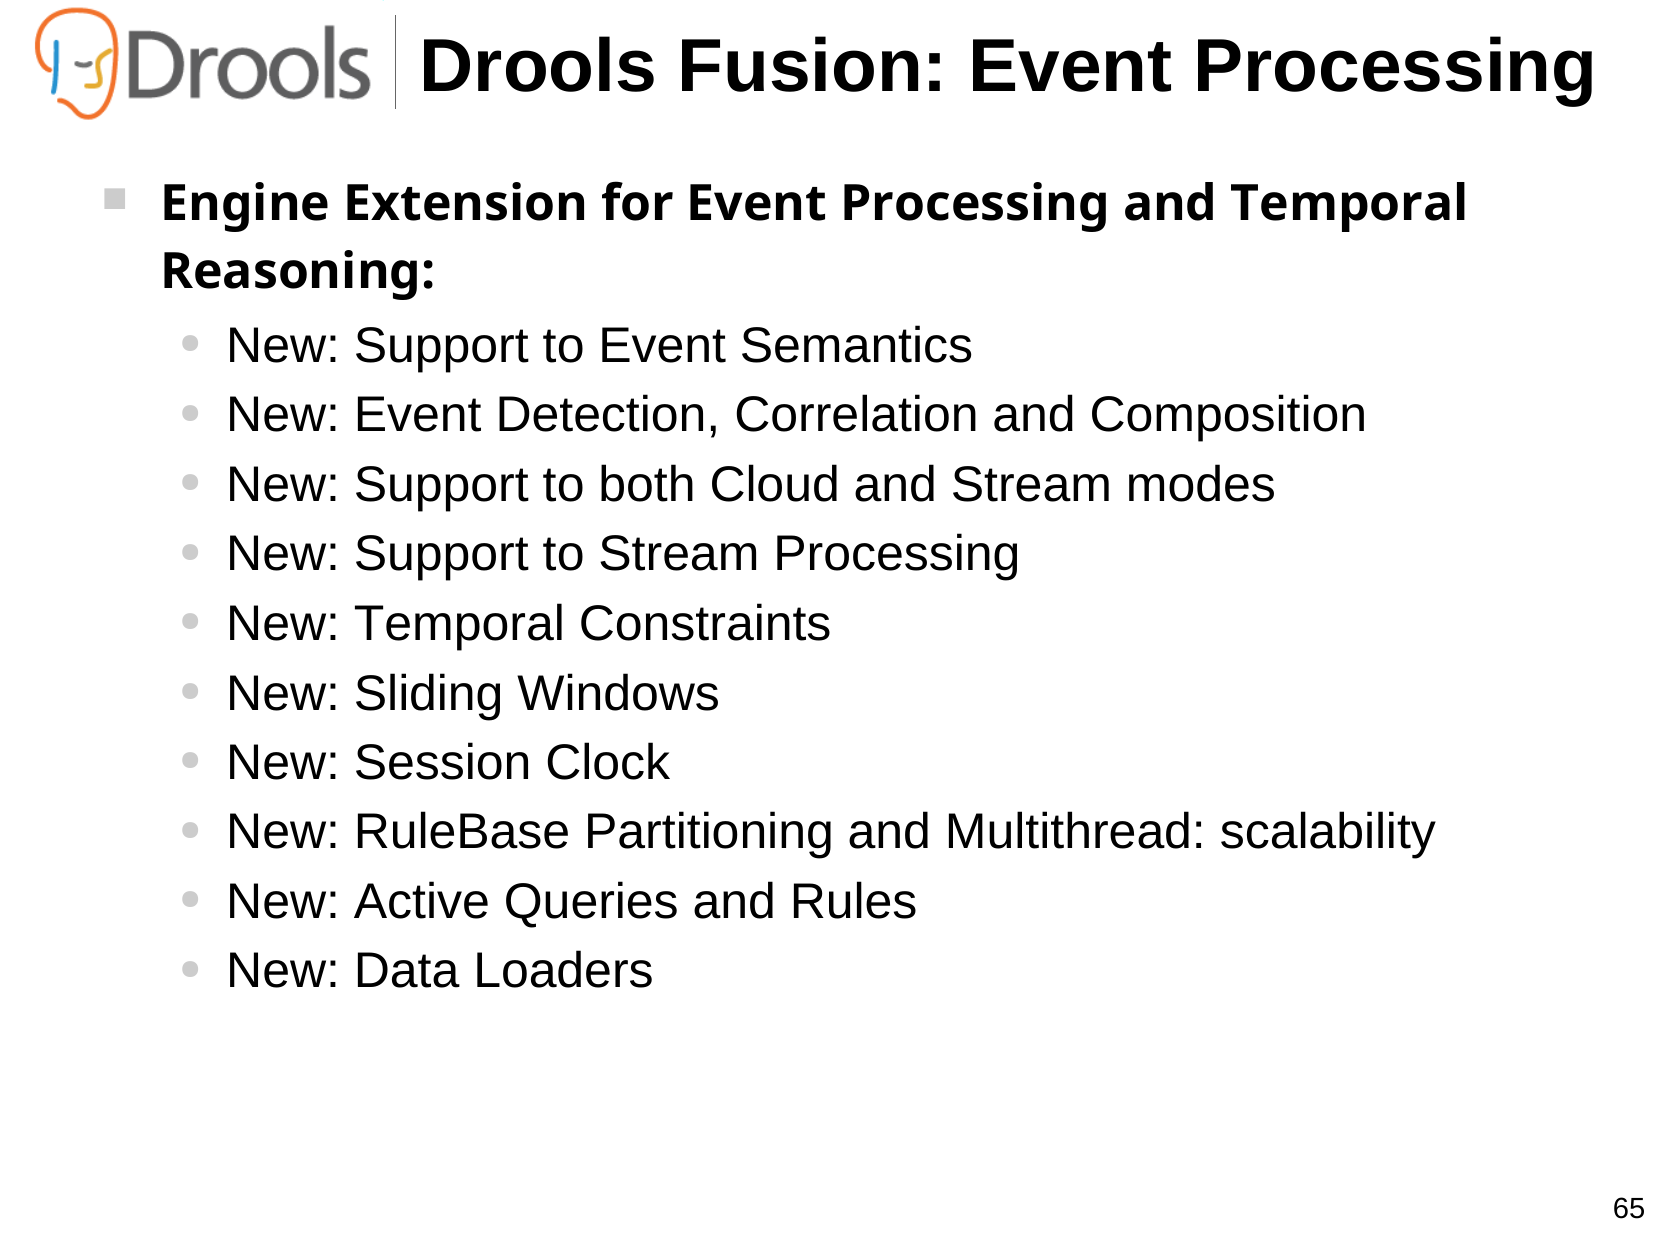

# Drools Fusion: Event Processing
Engine Extension for Event Processing and Temporal Reasoning:
New: Support to Event Semantics
New: Event Detection, Correlation and Composition
New: Support to both Cloud and Stream modes
New: Support to Stream Processing
New: Temporal Constraints
New: Sliding Windows
New: Session Clock
New: RuleBase Partitioning and Multithread: scalability
New: Active Queries and Rules
New: Data Loaders